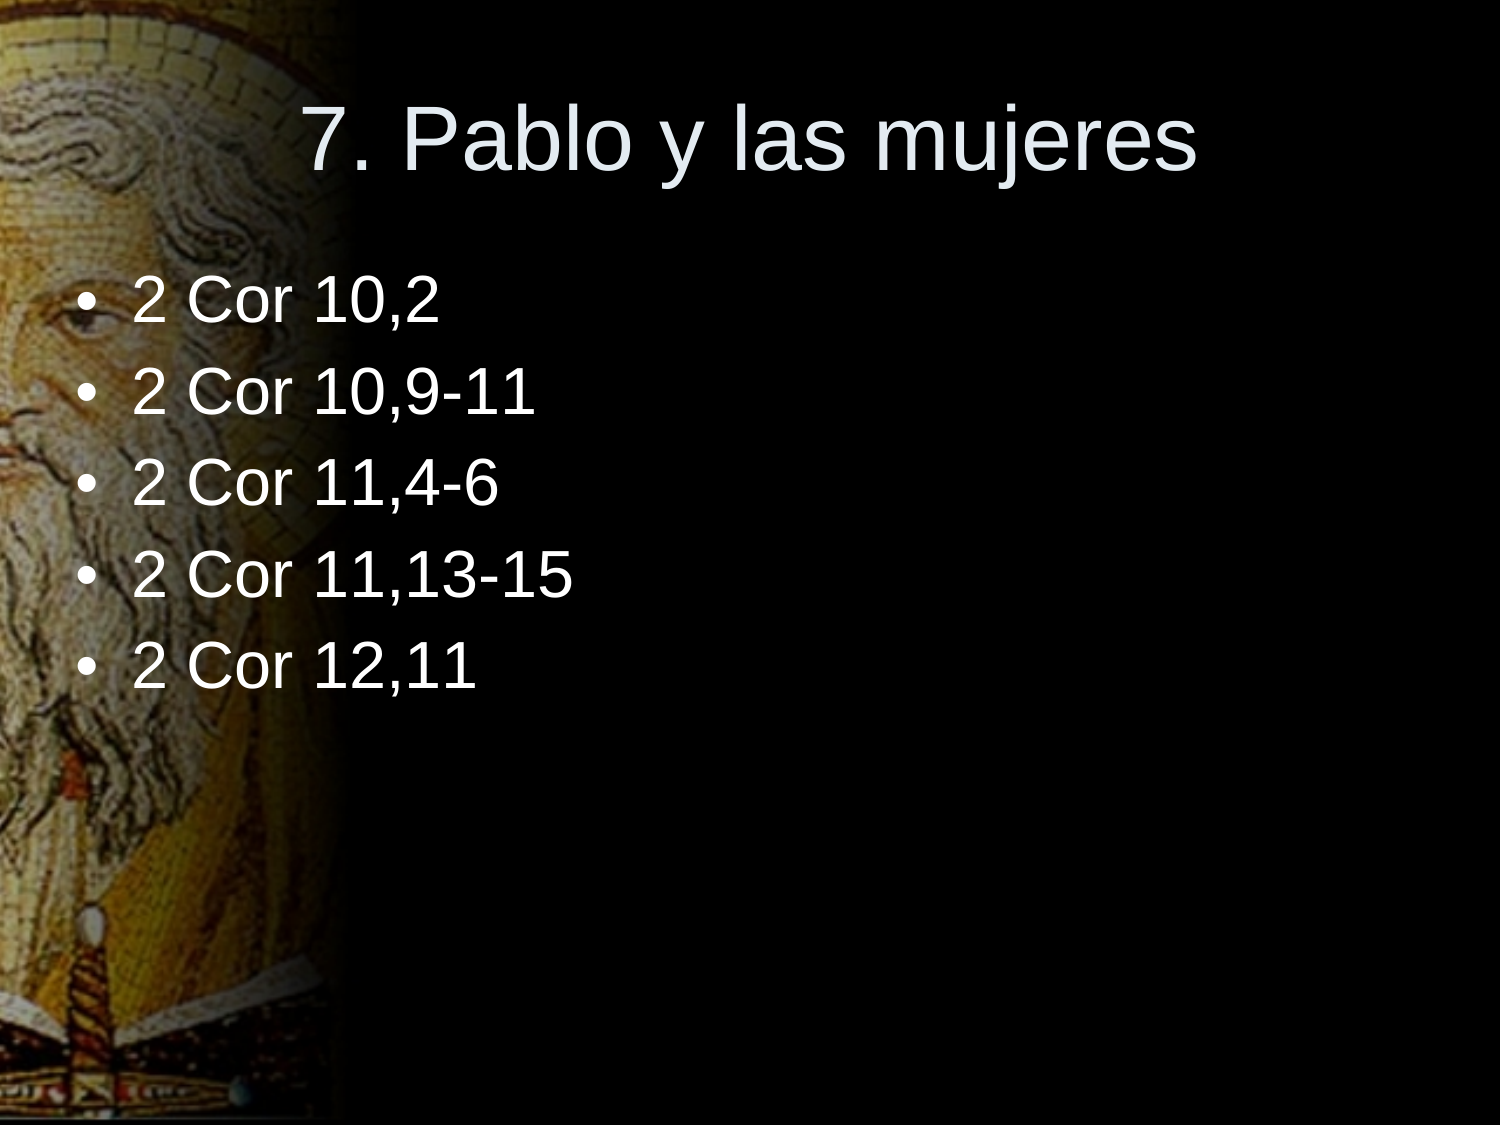

# 7. Pablo y las mujeres
2 Cor 10,2
2 Cor 10,9-11
2 Cor 11,4-6
2 Cor 11,13-15
2 Cor 12,11